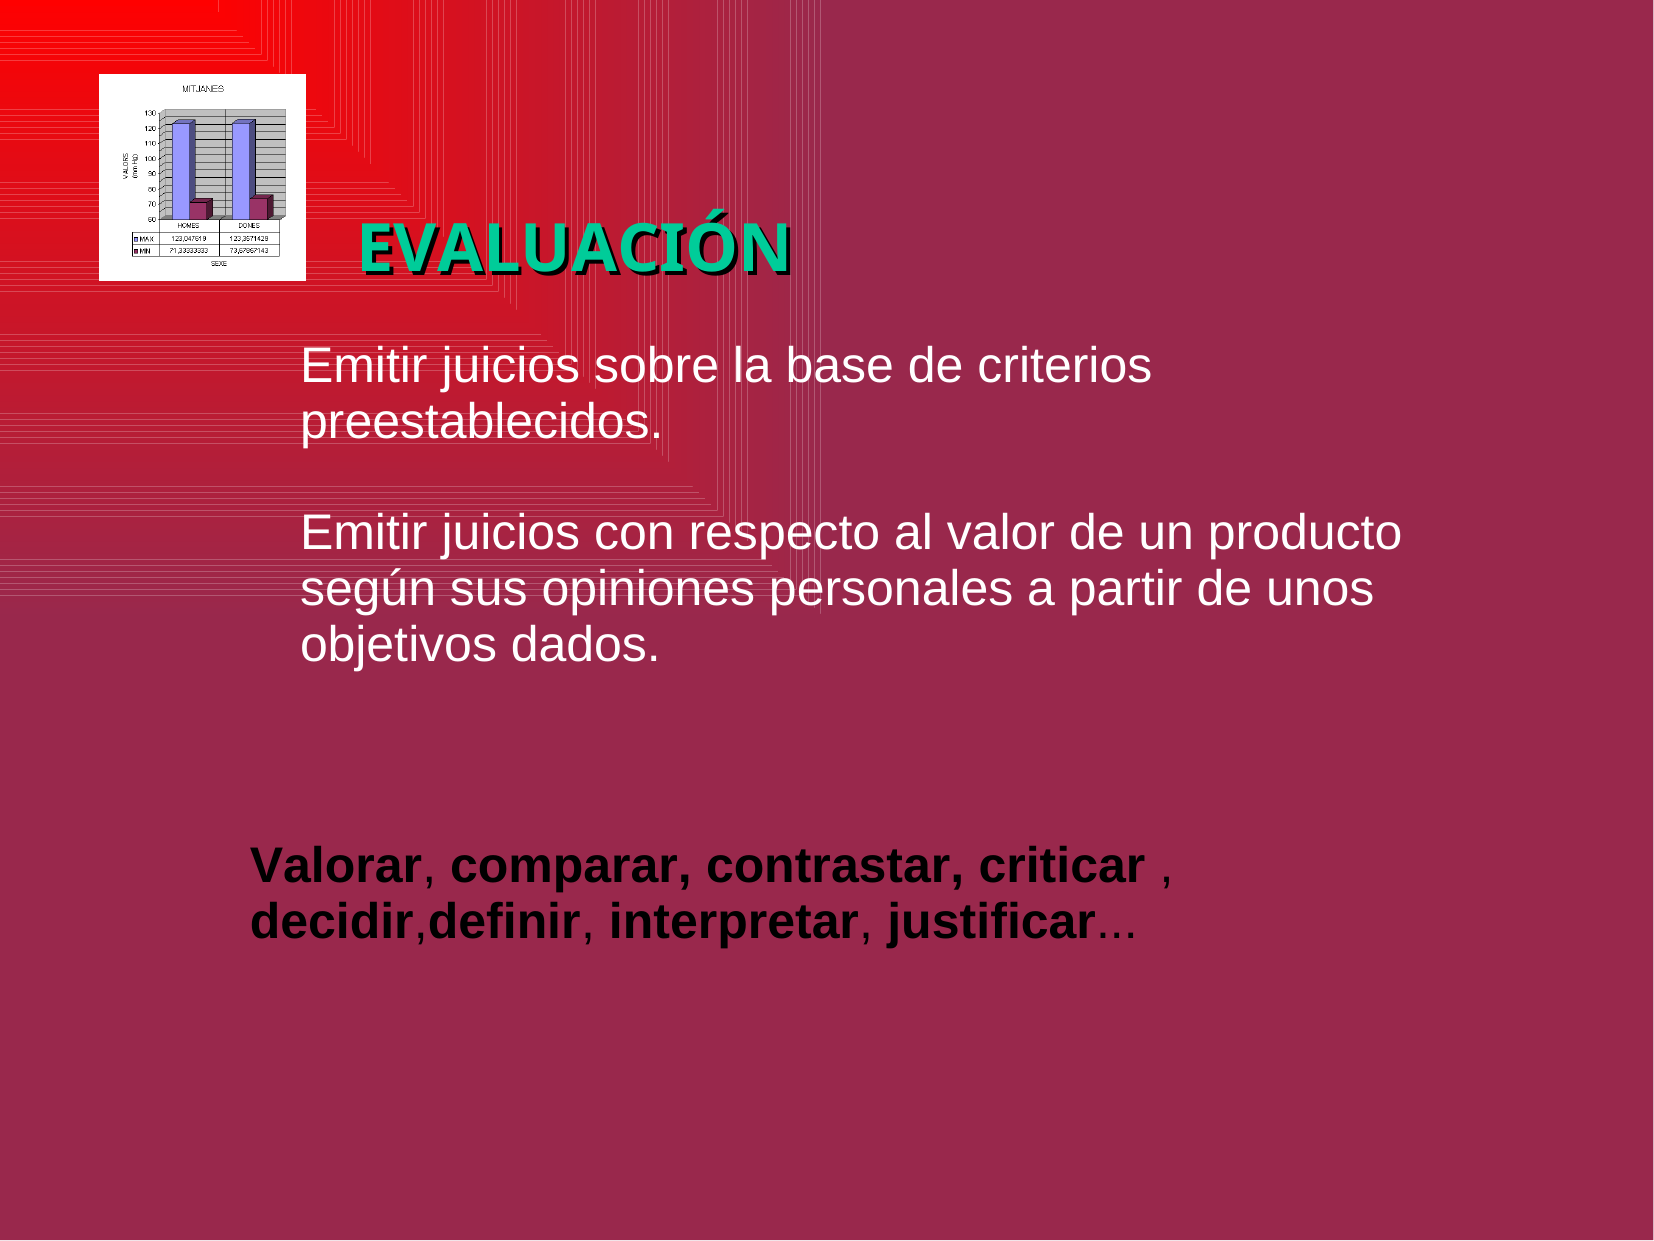

EVALUACIÓN
Emitir juicios sobre la base de criterios preestablecidos.
Emitir juicios con respecto al valor de un producto según sus opiniones personales a partir de unos objetivos dados.
Valorar, comparar, contrastar, criticar , decidir,definir, interpretar, justificar...